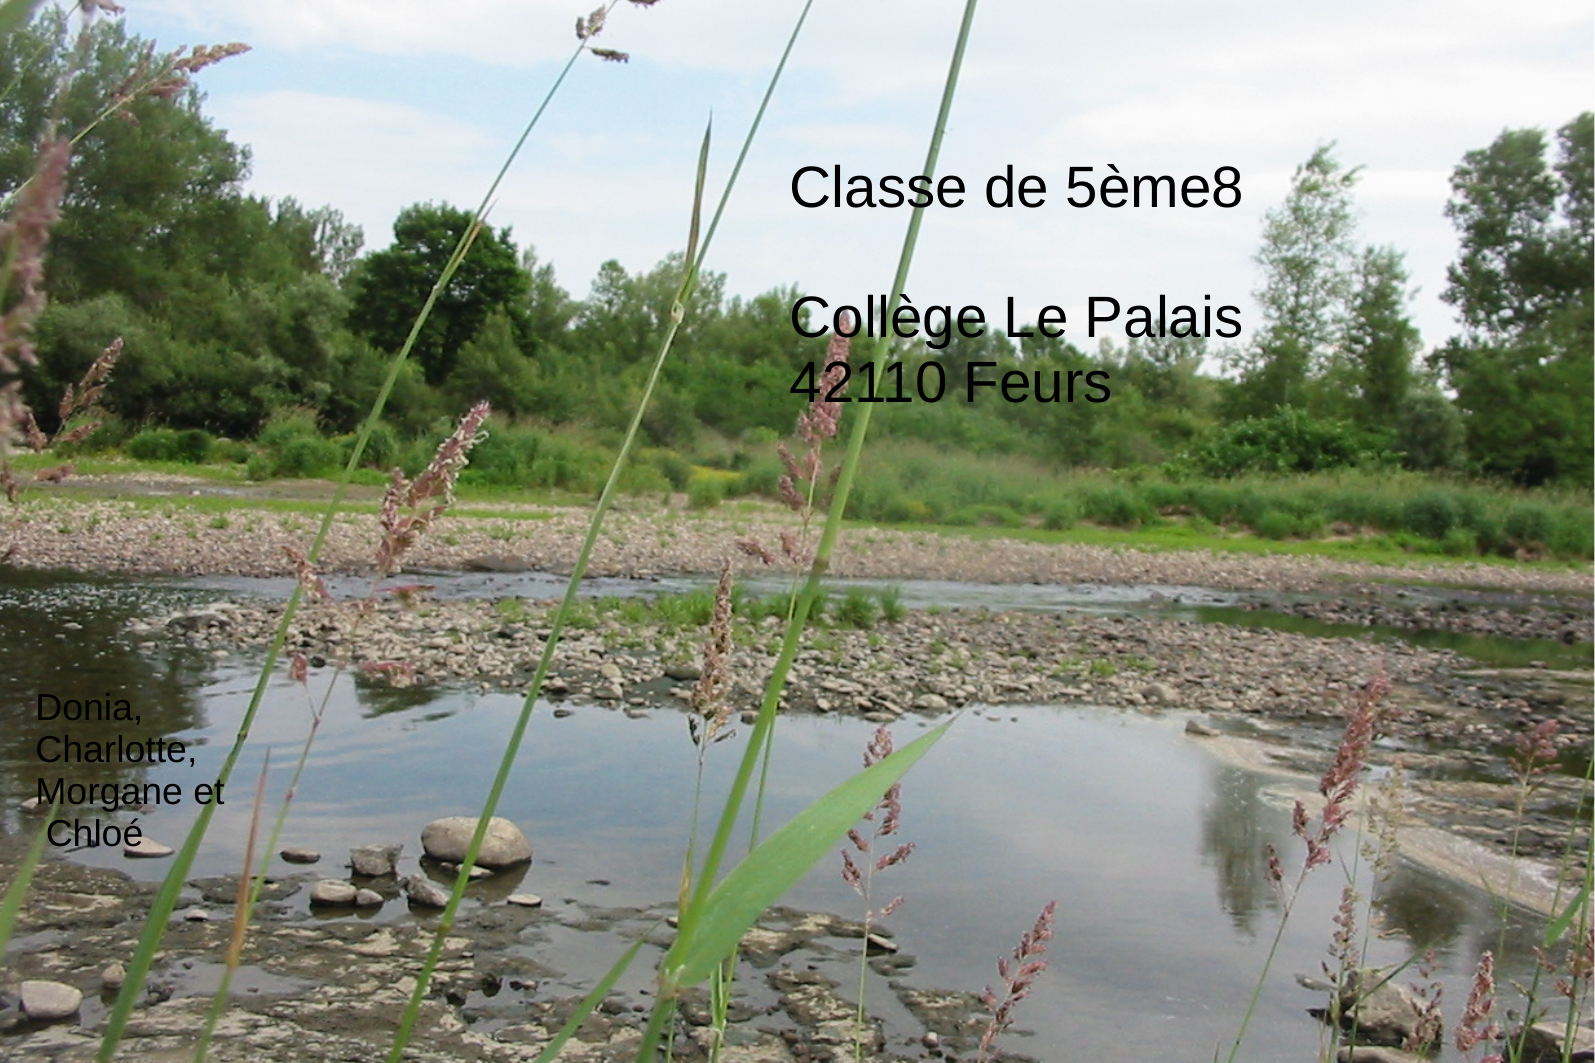

#
Classe de 5ème8
Collège Le Palais
42110 Feurs
Classe de 5ème 8
Collège le Palais
42 110 Feurs
Donia,
Charlotte,
Morgane et
 Chloé